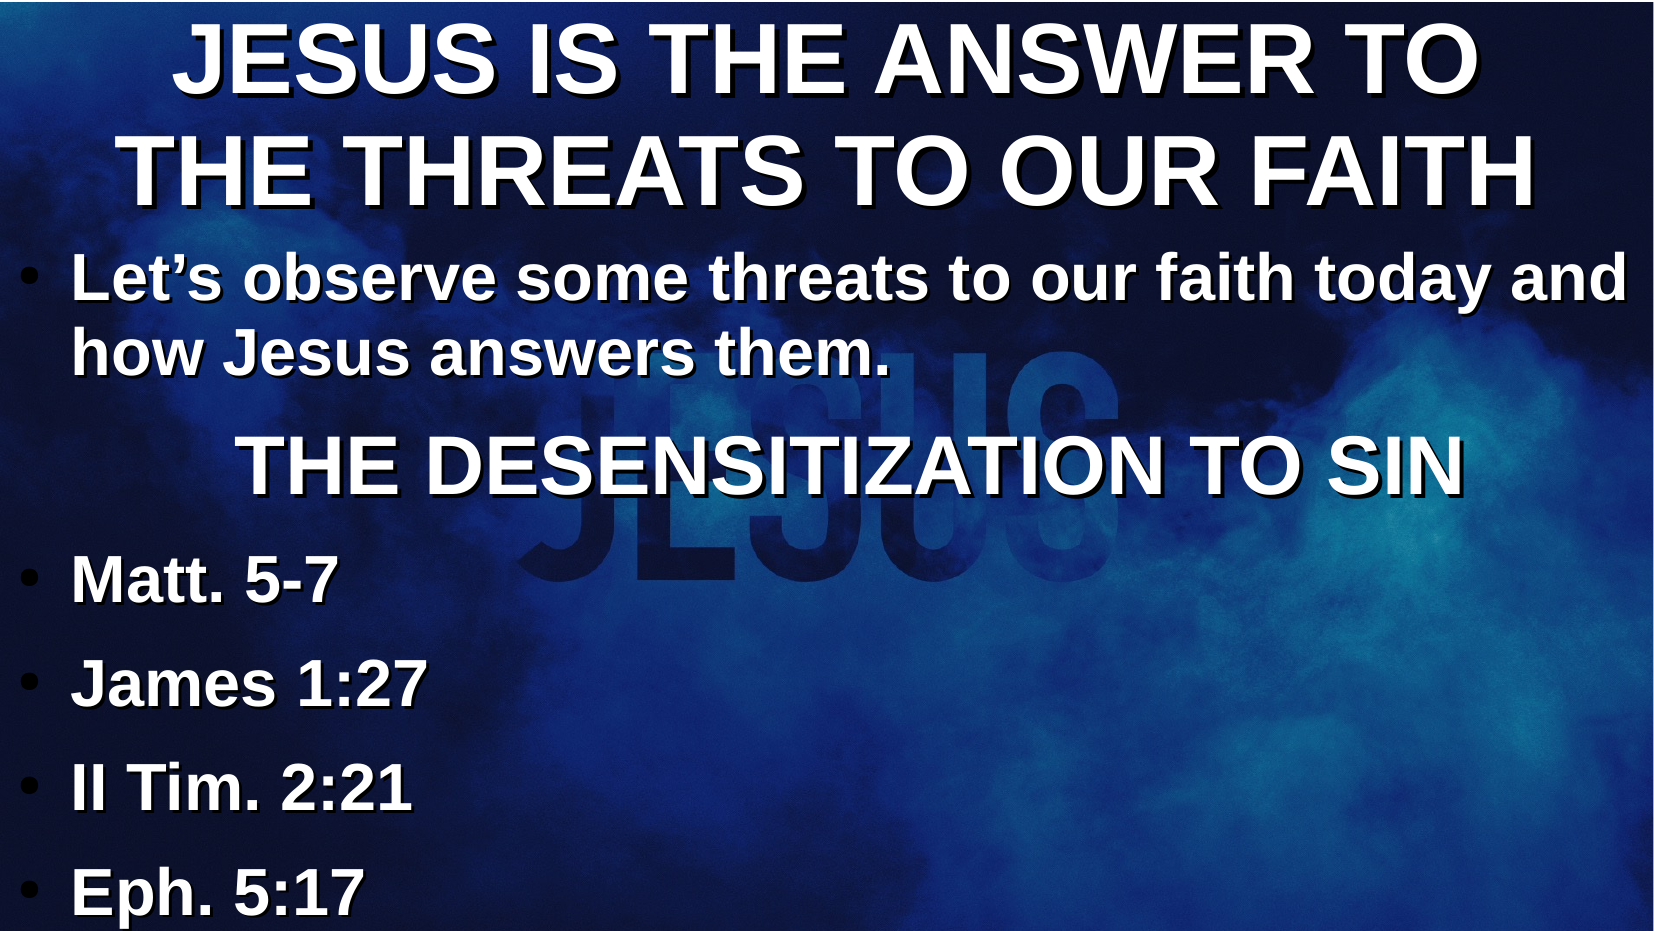

# JESUS IS THE ANSWER TO THE THREATS TO OUR FAITH
Let’s observe some threats to our faith today and how Jesus answers them.
THE DESENSITIZATION TO SIN
Matt. 5-7
James 1:27
II Tim. 2:21
Eph. 5:17